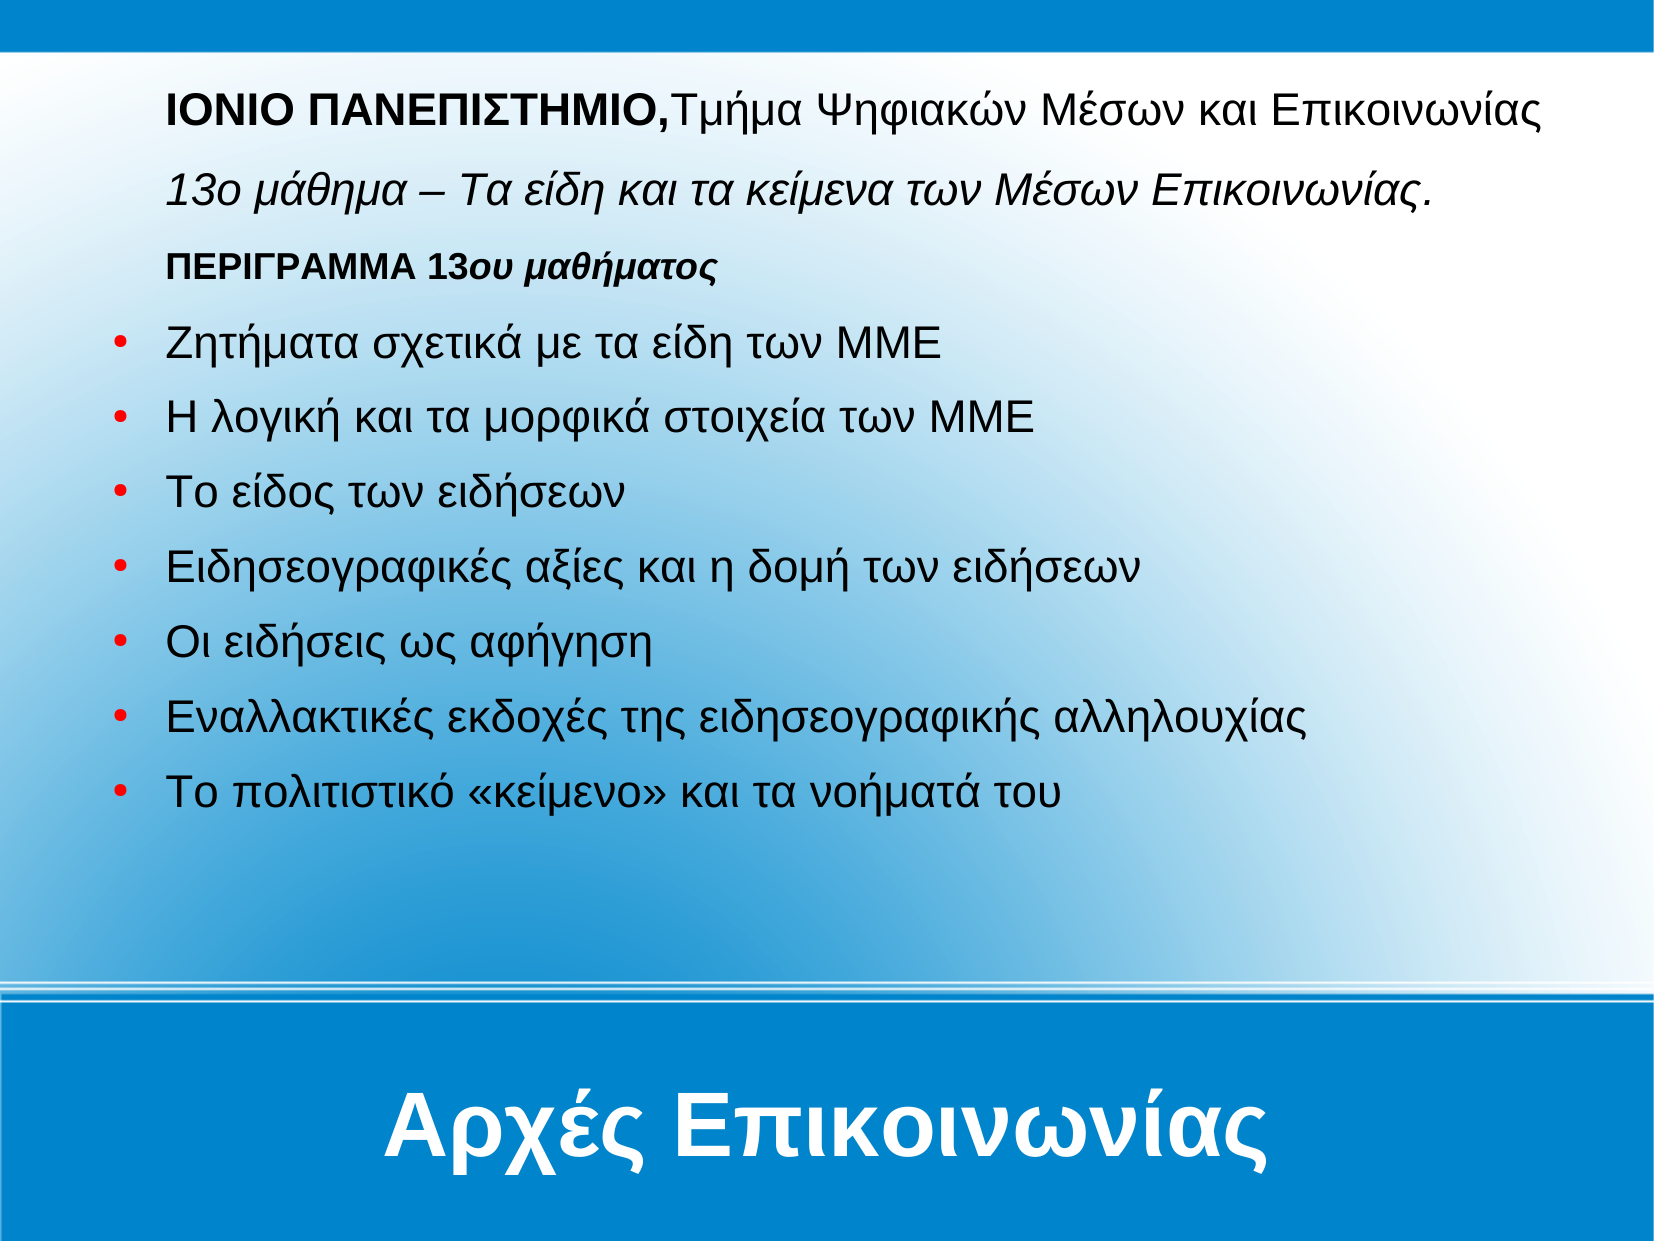

ΙΟΝΙΟ ΠΑΝΕΠΙΣΤΗΜΙΟ,Τμήμα Ψηφιακών Μέσων και Επικοινωνίας
13ο μάθημα – Τα είδη και τα κείμενα των Μέσων Επικοινωνίας.
ΠΕΡΙΓΡΑΜΜΑ 13ου μαθήματος
Ζητήματα σχετικά με τα είδη των ΜΜΕ
Η λογική και τα μορφικά στοιχεία των ΜΜΕ
Το είδος των ειδήσεων
Ειδησεογραφικές αξίες και η δομή των ειδήσεων
Οι ειδήσεις ως αφήγηση
Εναλλακτικές εκδοχές της ειδησεογραφικής αλληλουχίας
Το πολιτιστικό «κείμενο» και τα νοήματά του
# Αρχές Επικοινωνίας